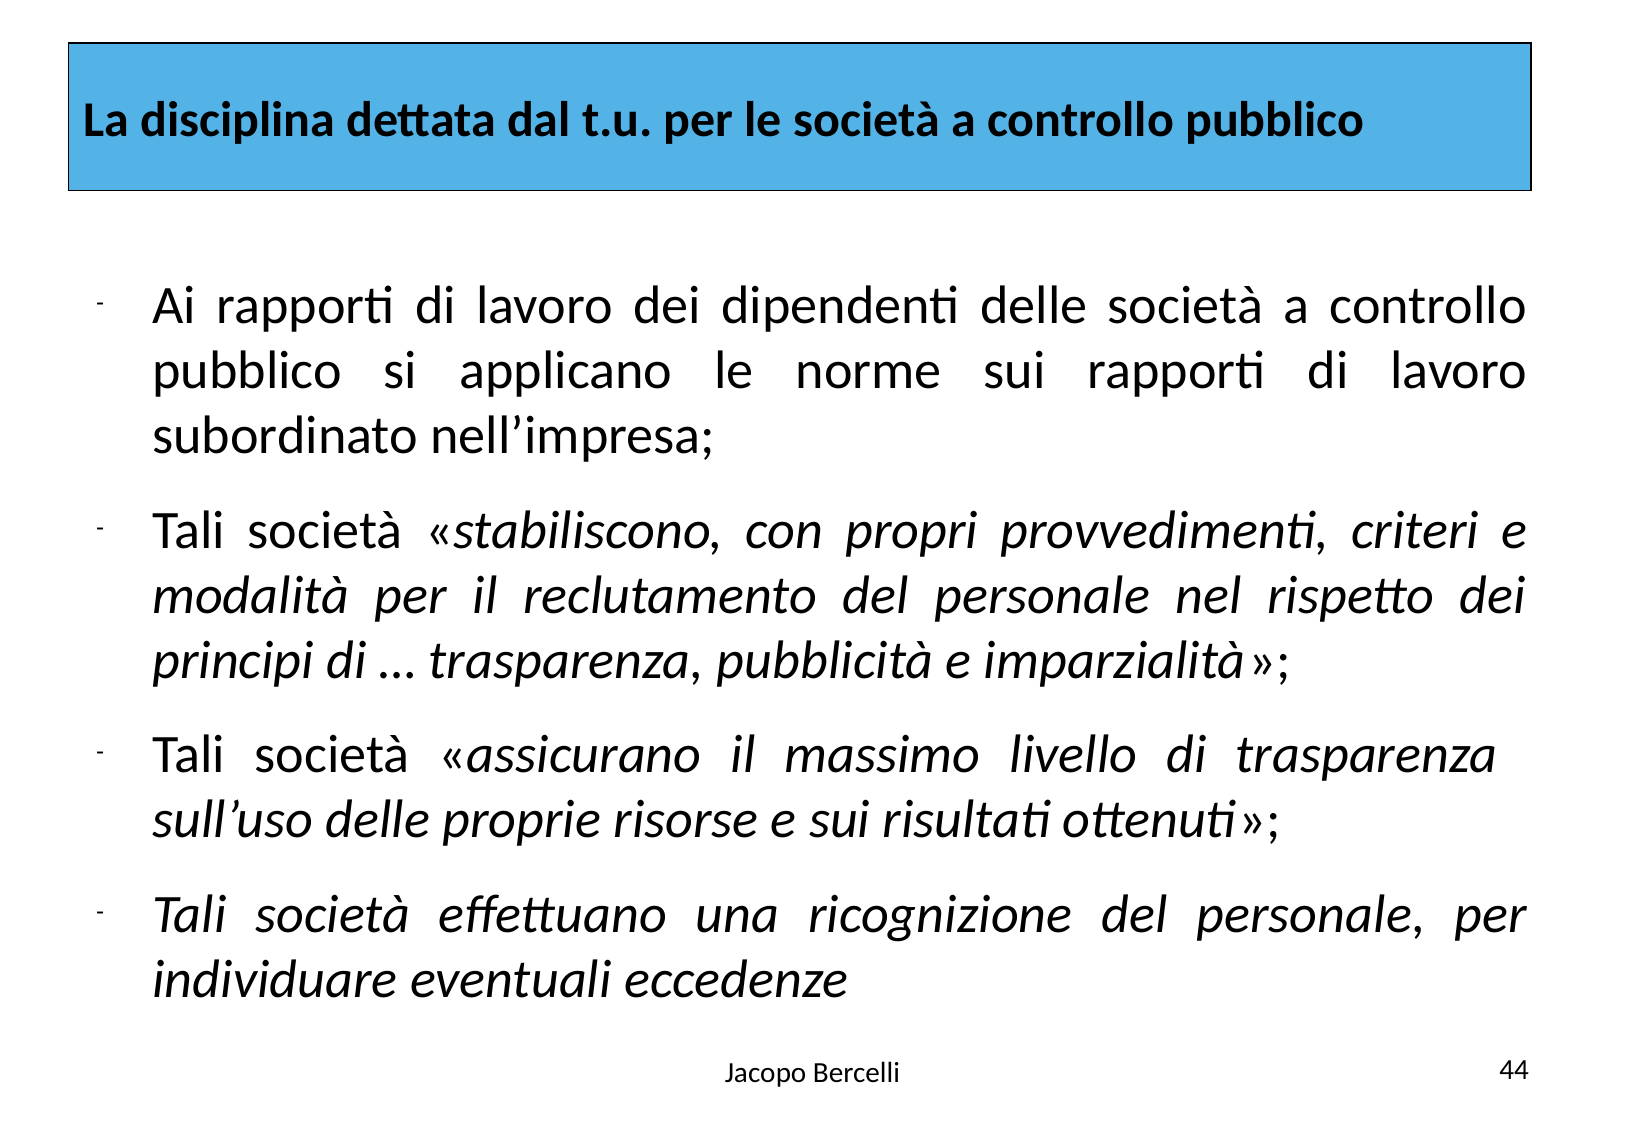

# La disciplina dettata dal t.u. per le società a controllo pubblico
Ai rapporti di lavoro dei dipendenti delle società a controllo pubblico si applicano le norme sui rapporti di lavoro subordinato nell’impresa;
Tali società «stabiliscono, con propri provvedimenti, criteri e modalità per il reclutamento del personale nel rispetto dei principi di … trasparenza, pubblicità e imparzialità»;
Tali società «assicurano il massimo livello di trasparenza sull’uso delle proprie risorse e sui risultati ottenuti»;
Tali società effettuano una ricognizione del personale, per individuare eventuali eccedenze
Jacopo Bercelli